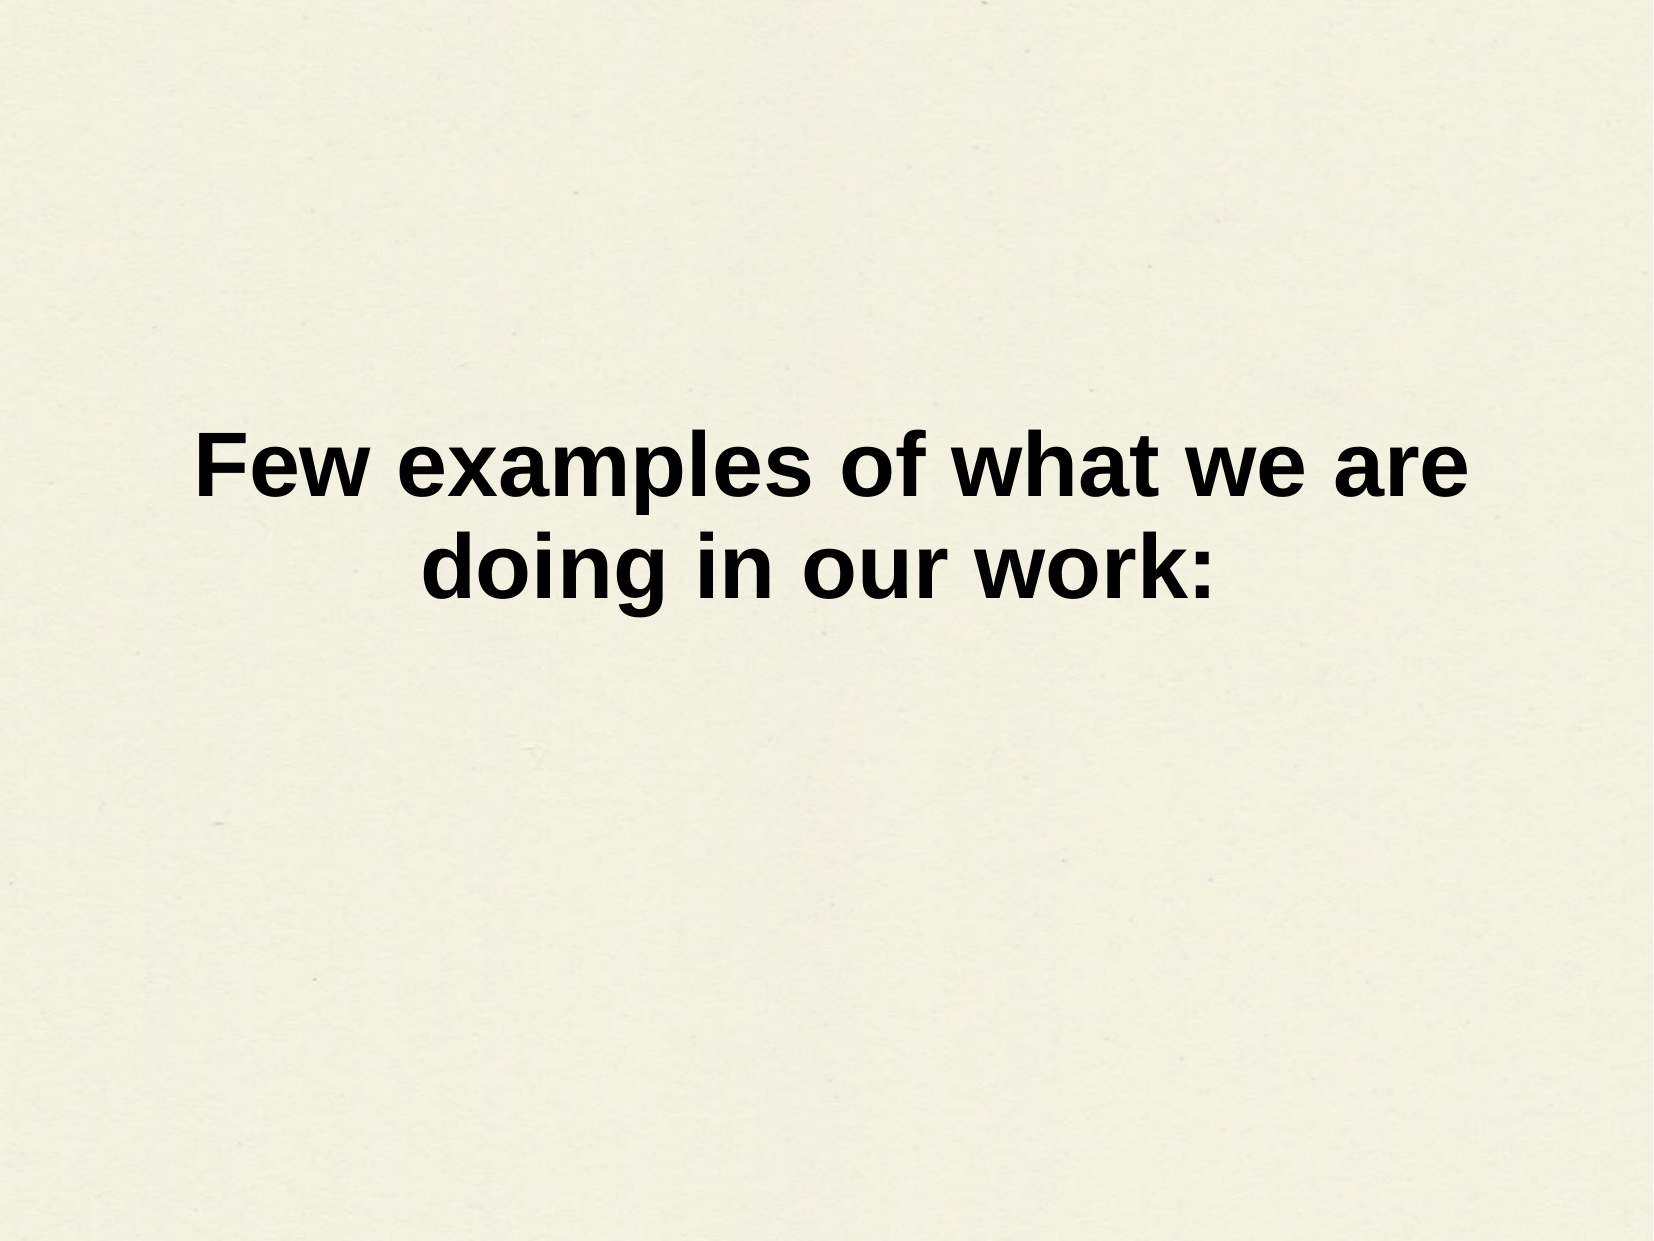

# Few examples of what we are doing in our work: